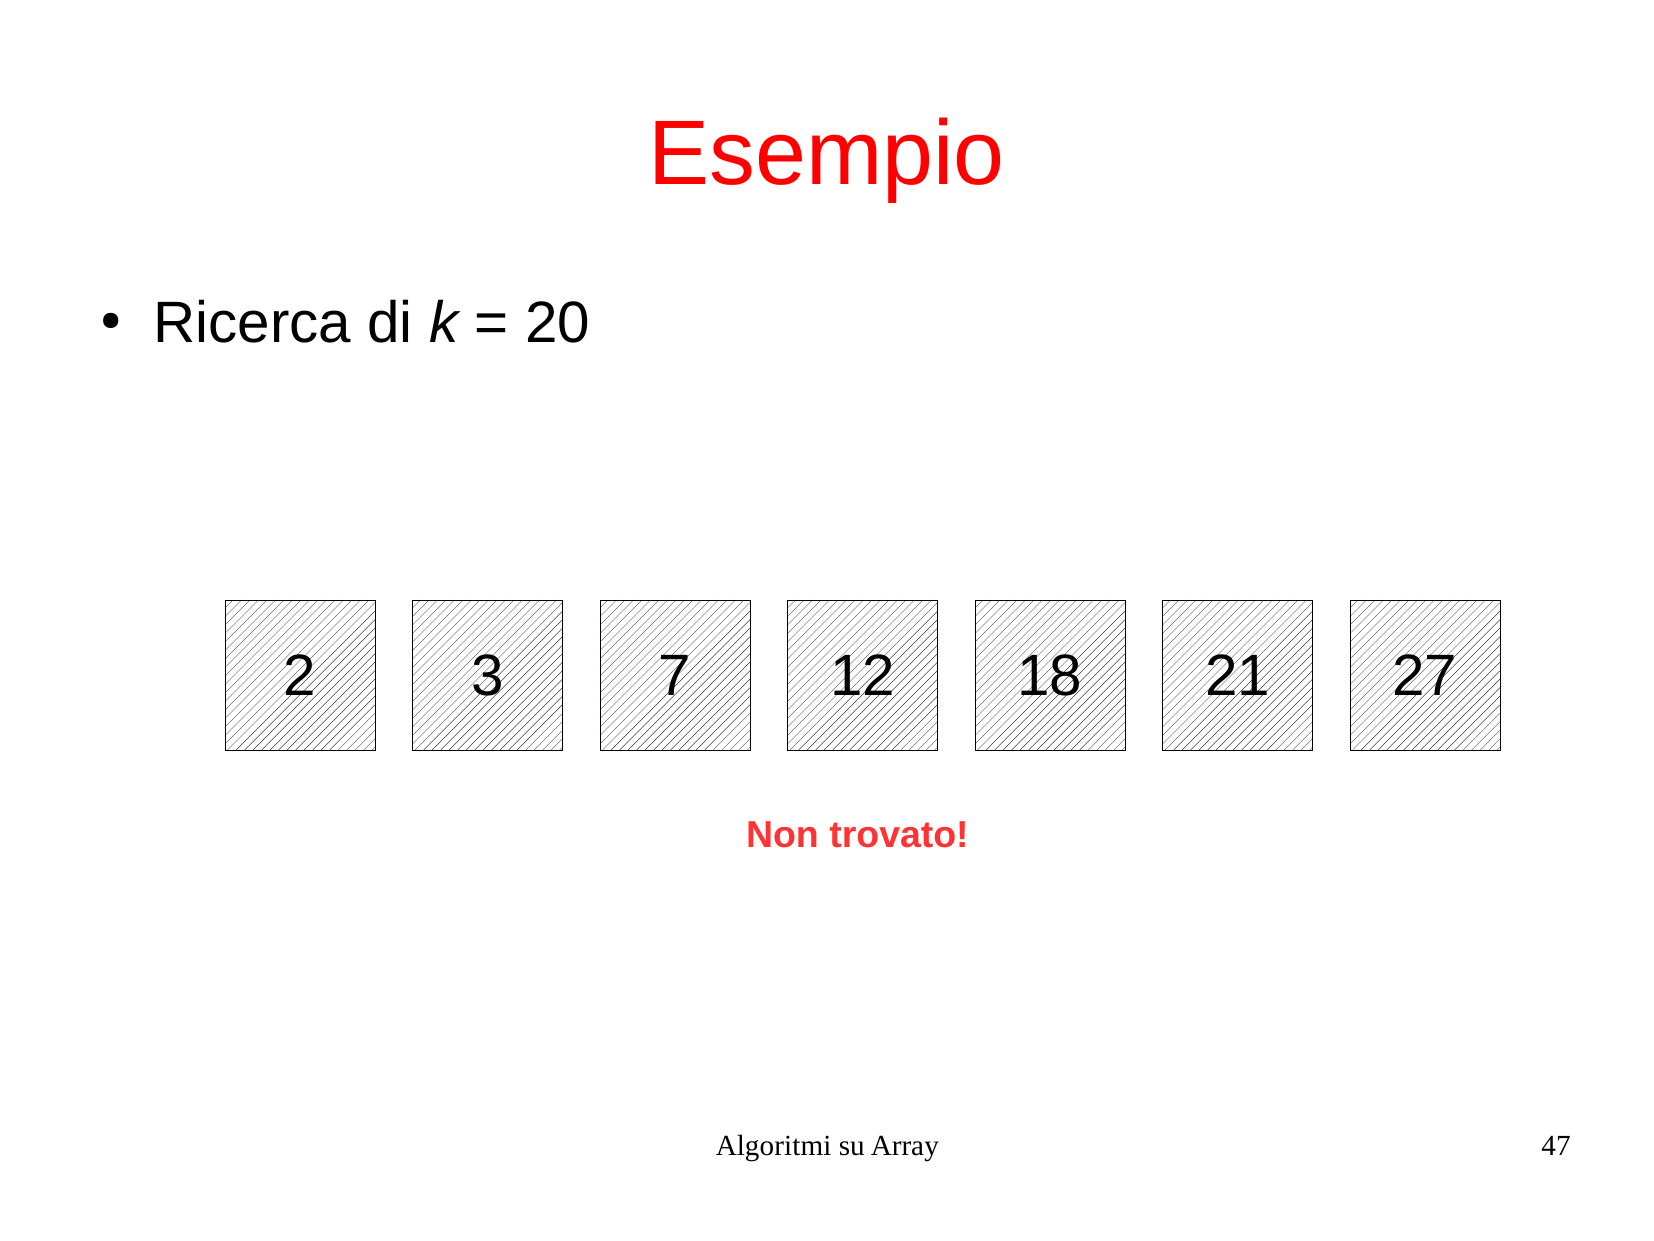

# Esempio
Ricerca di k = 20
2
3
7
12
18
21
27
Non trovato!
Algoritmi su Array
47